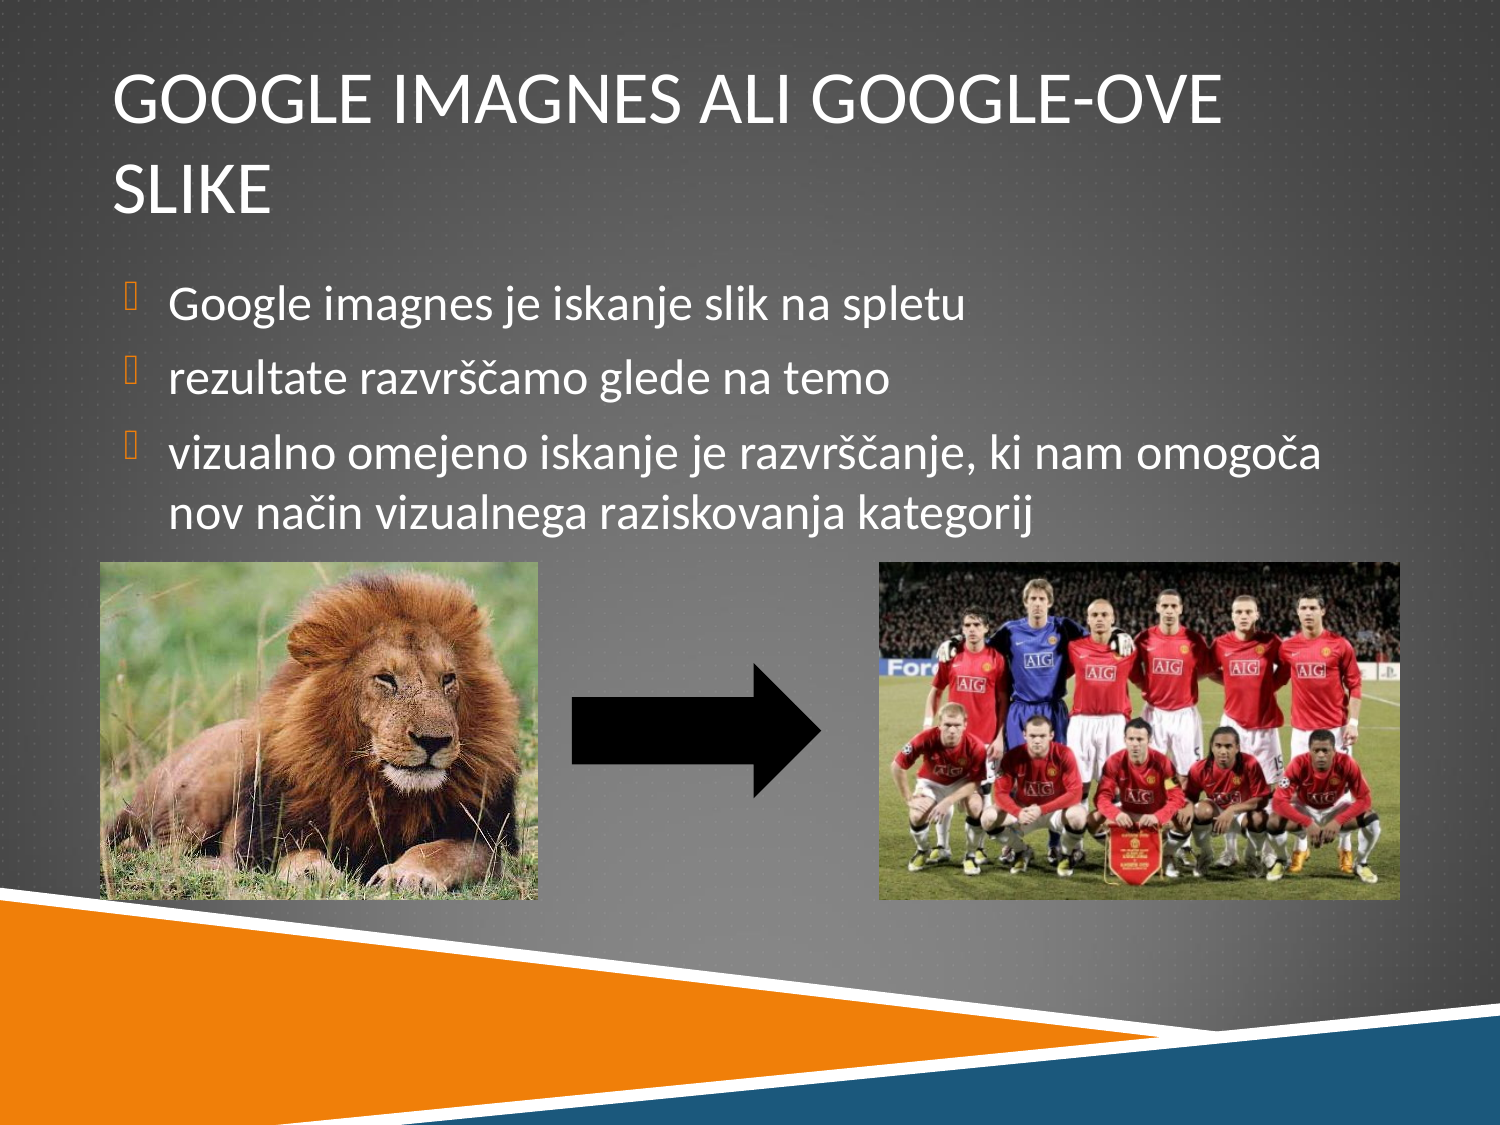

# GOOGLE IMAGNES ALI GOOGLE-OVE SLIKE
Google imagnes je iskanje slik na spletu
rezultate razvrščamo glede na temo
vizualno omejeno iskanje je razvrščanje, ki nam omogoča nov način vizualnega raziskovanja kategorij